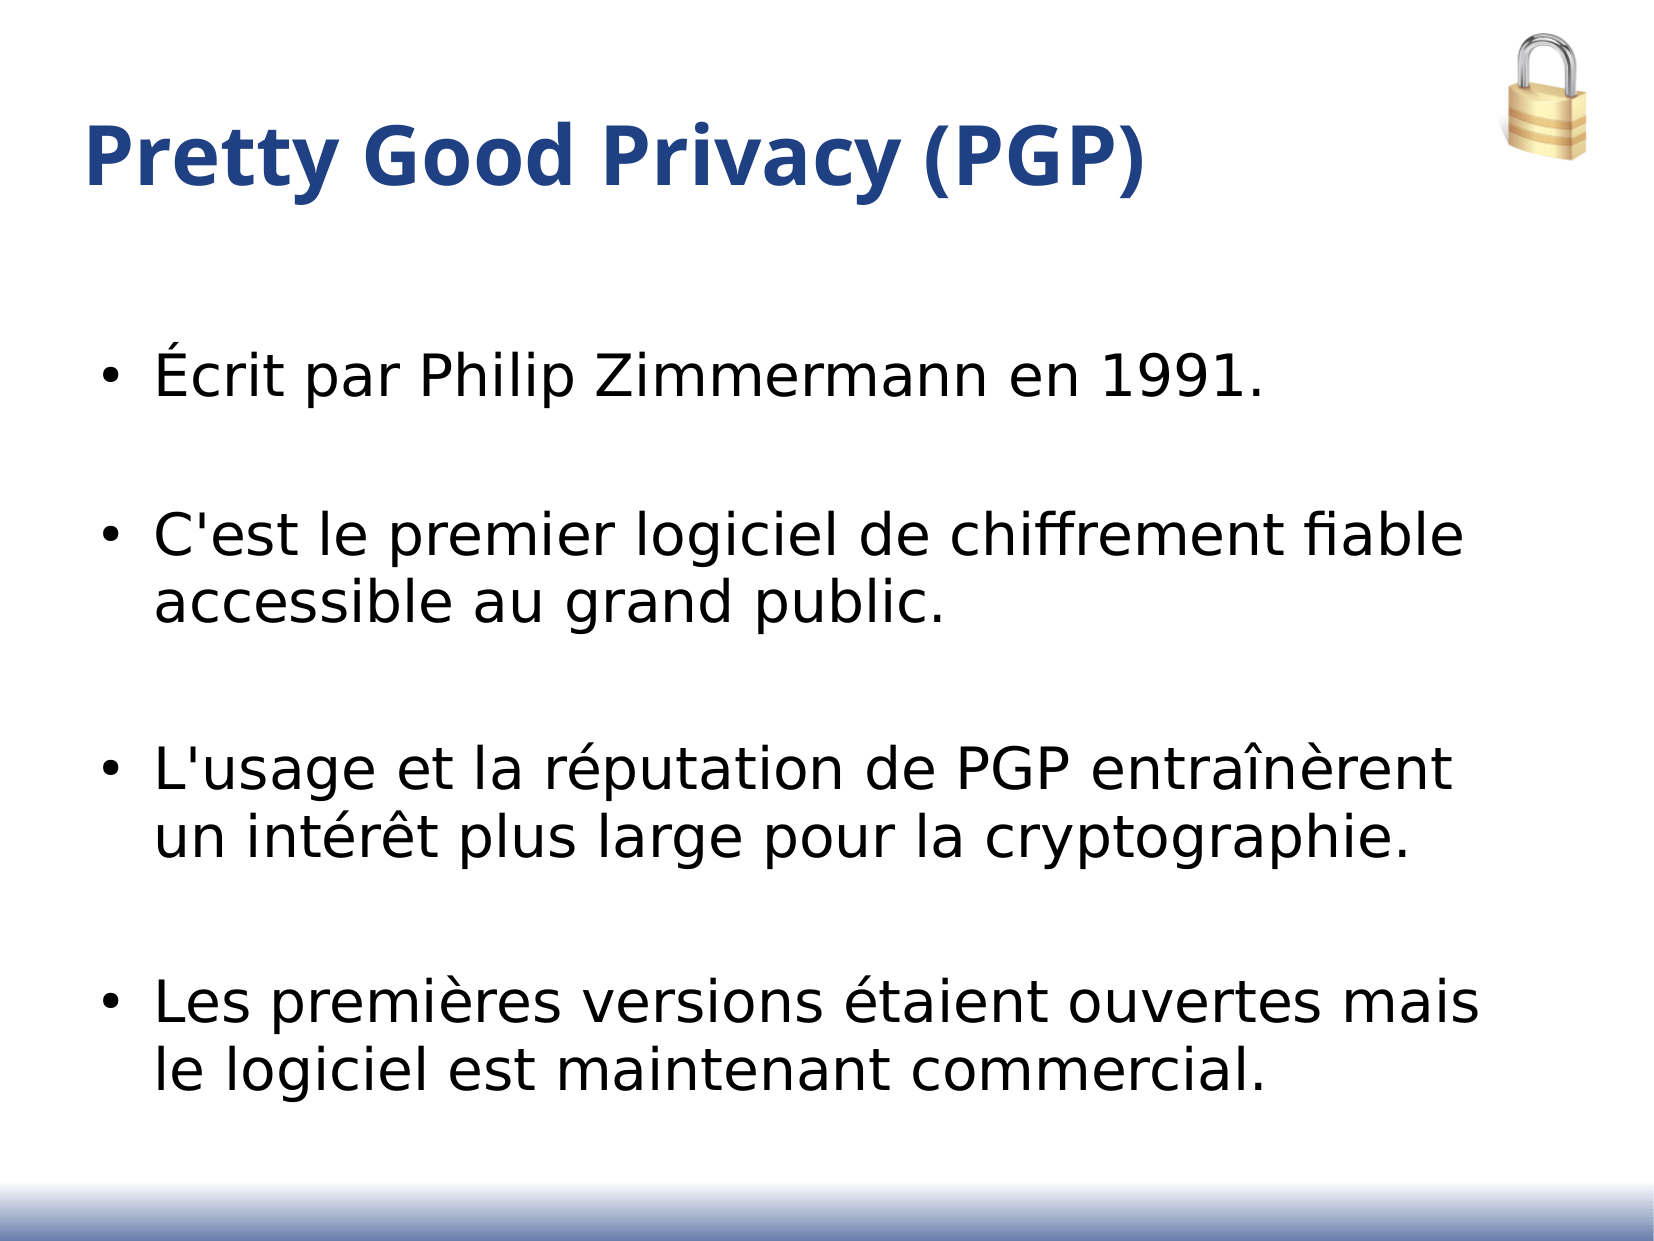

# Pretty Good Privacy (PGP)
Écrit par Philip Zimmermann en 1991.
C'est le premier logiciel de chiffrement fiable accessible au grand public.
L'usage et la réputation de PGP entraînèrent
un intérêt plus large pour la cryptographie.
Les premières versions étaient ouvertes mais
le logiciel est maintenant commercial.